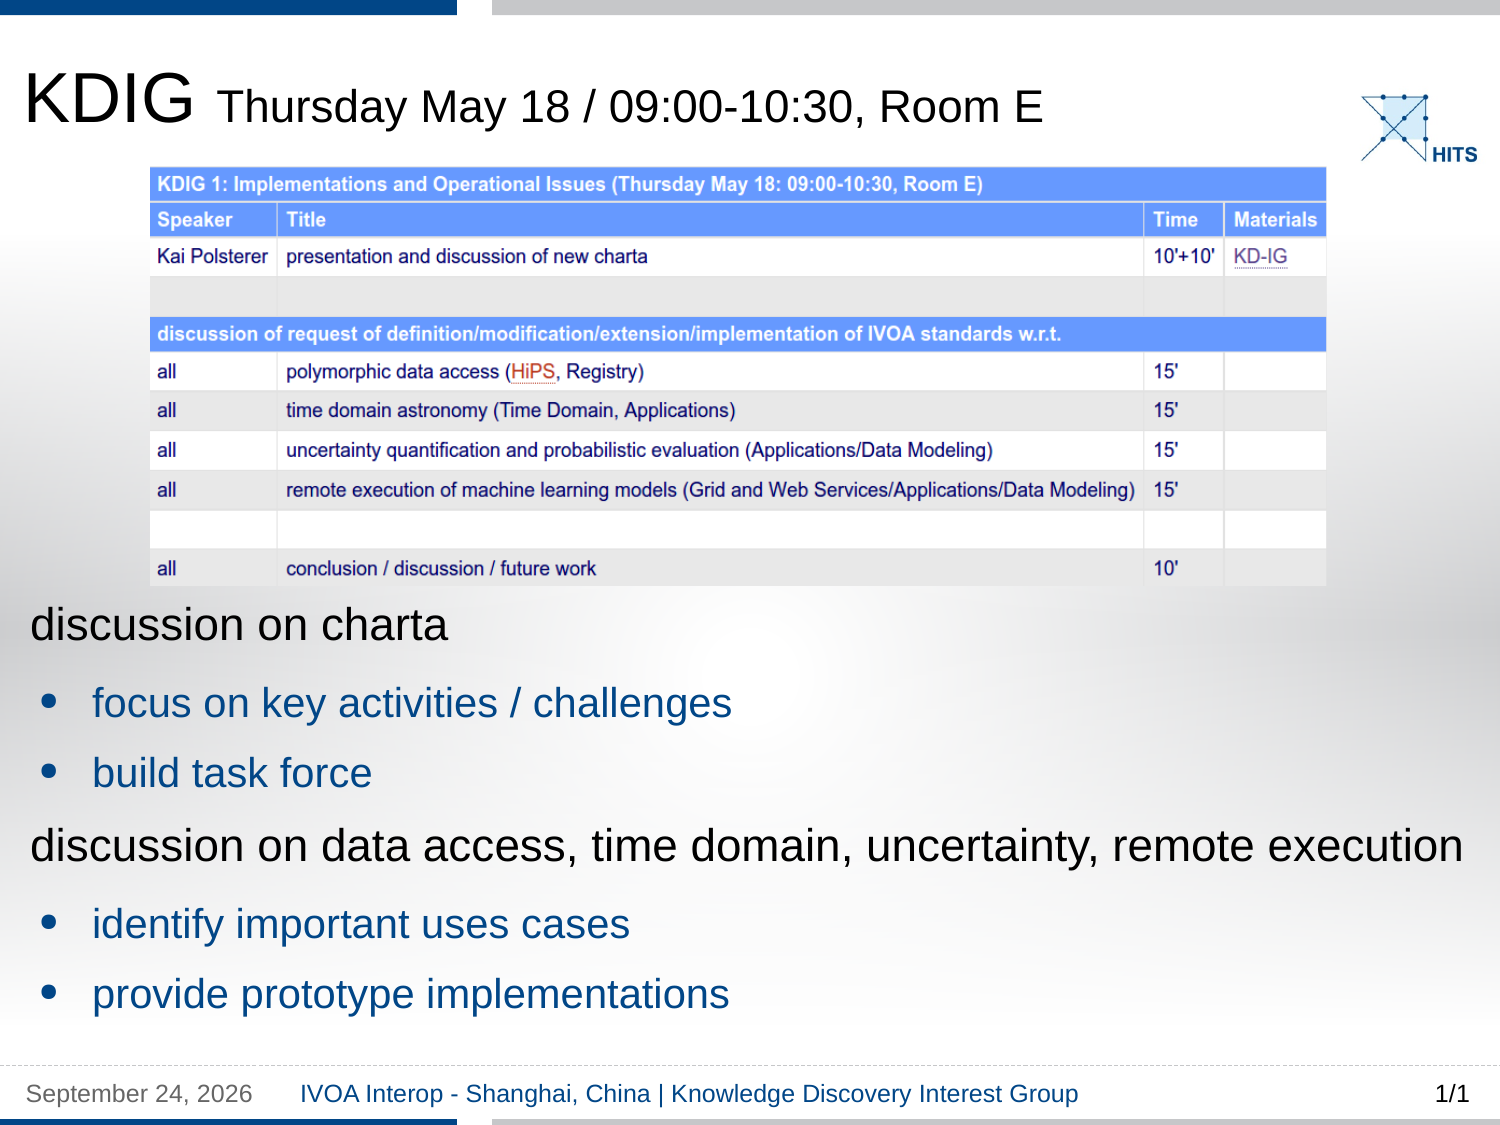

# KDIG Thursday May 18 / 09:00-10:30, Room E
discussion on charta
focus on key activities / challenges
build task force
discussion on data access, time domain, uncertainty, remote execution
identify important uses cases
provide prototype implementations
IVOA Interop - Shanghai, China | Knowledge Discovery Interest Group
1